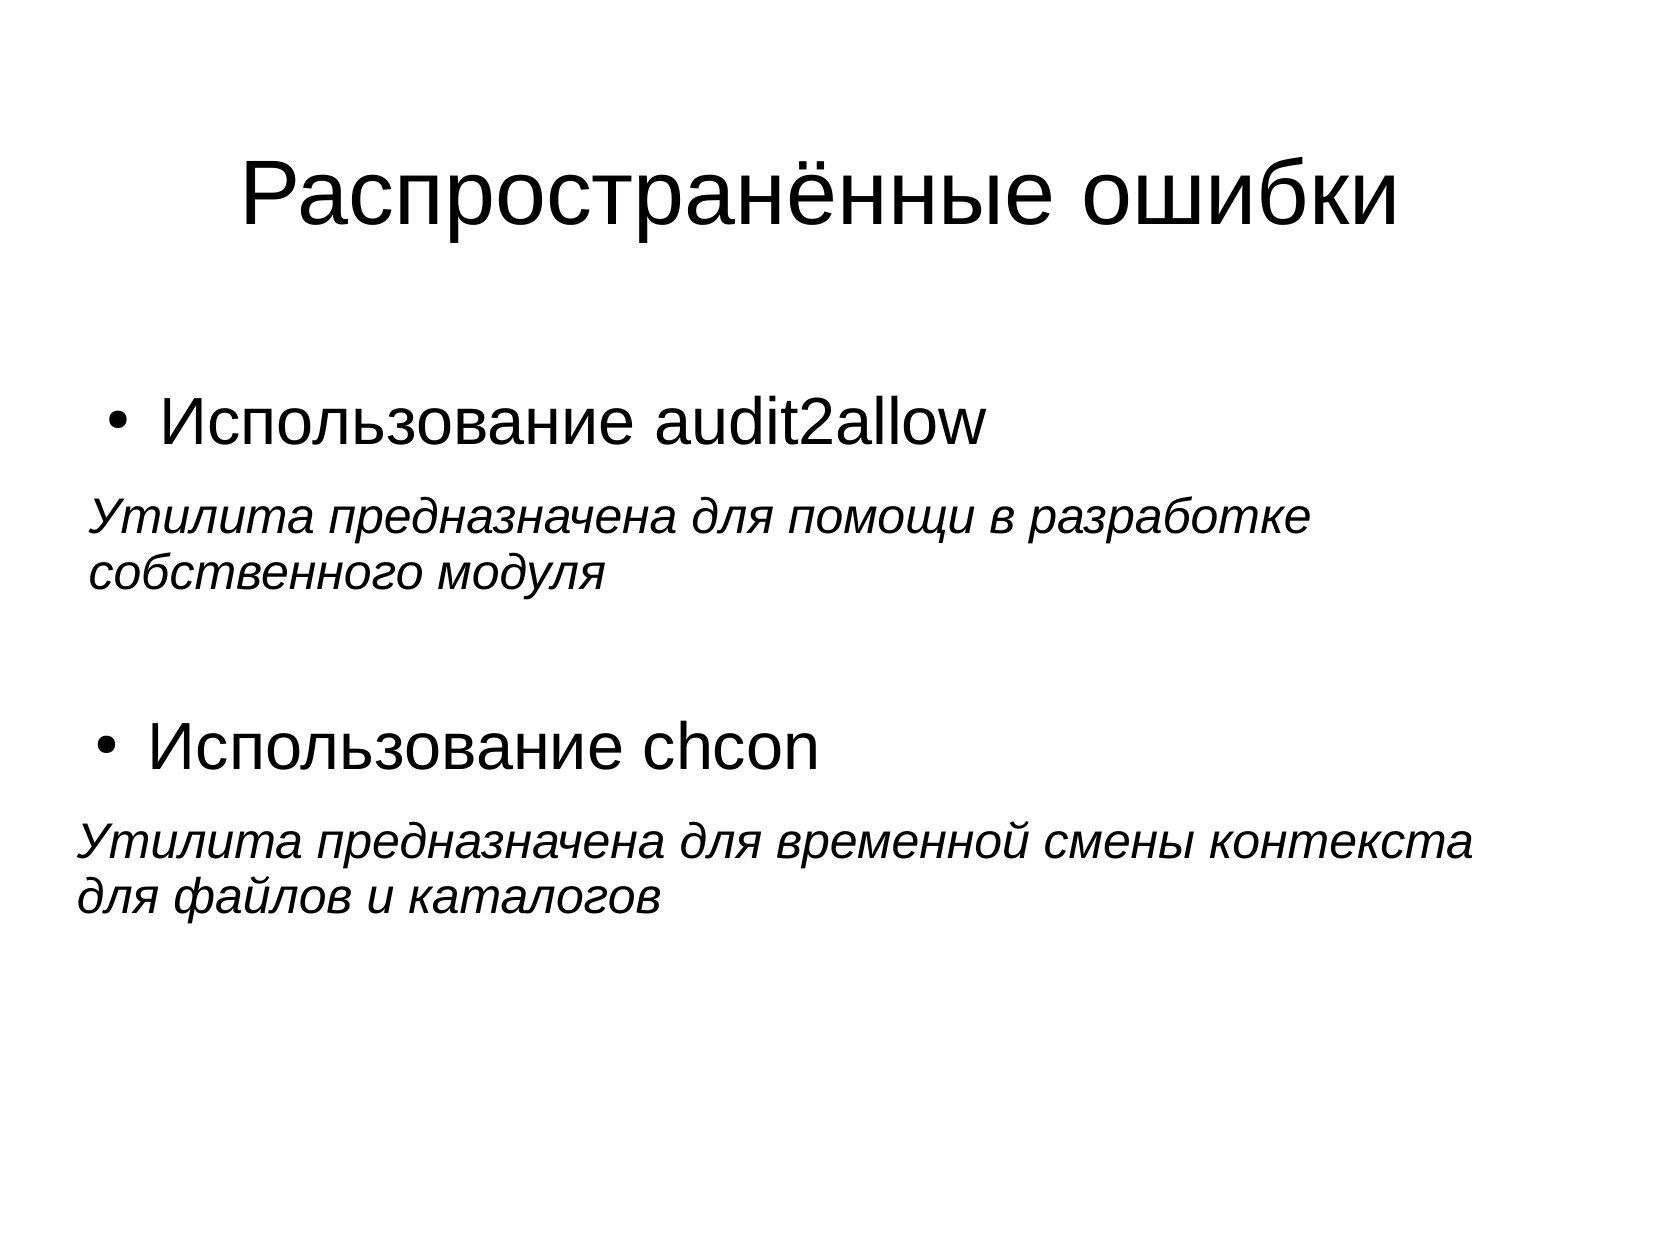

Распространённые ошибки
# Использование audit2allow
Утилита предназначена для помощи в разработке собственного модуля
Использование chcon
Утилита предназначена для временной смены контекста для файлов и каталогов